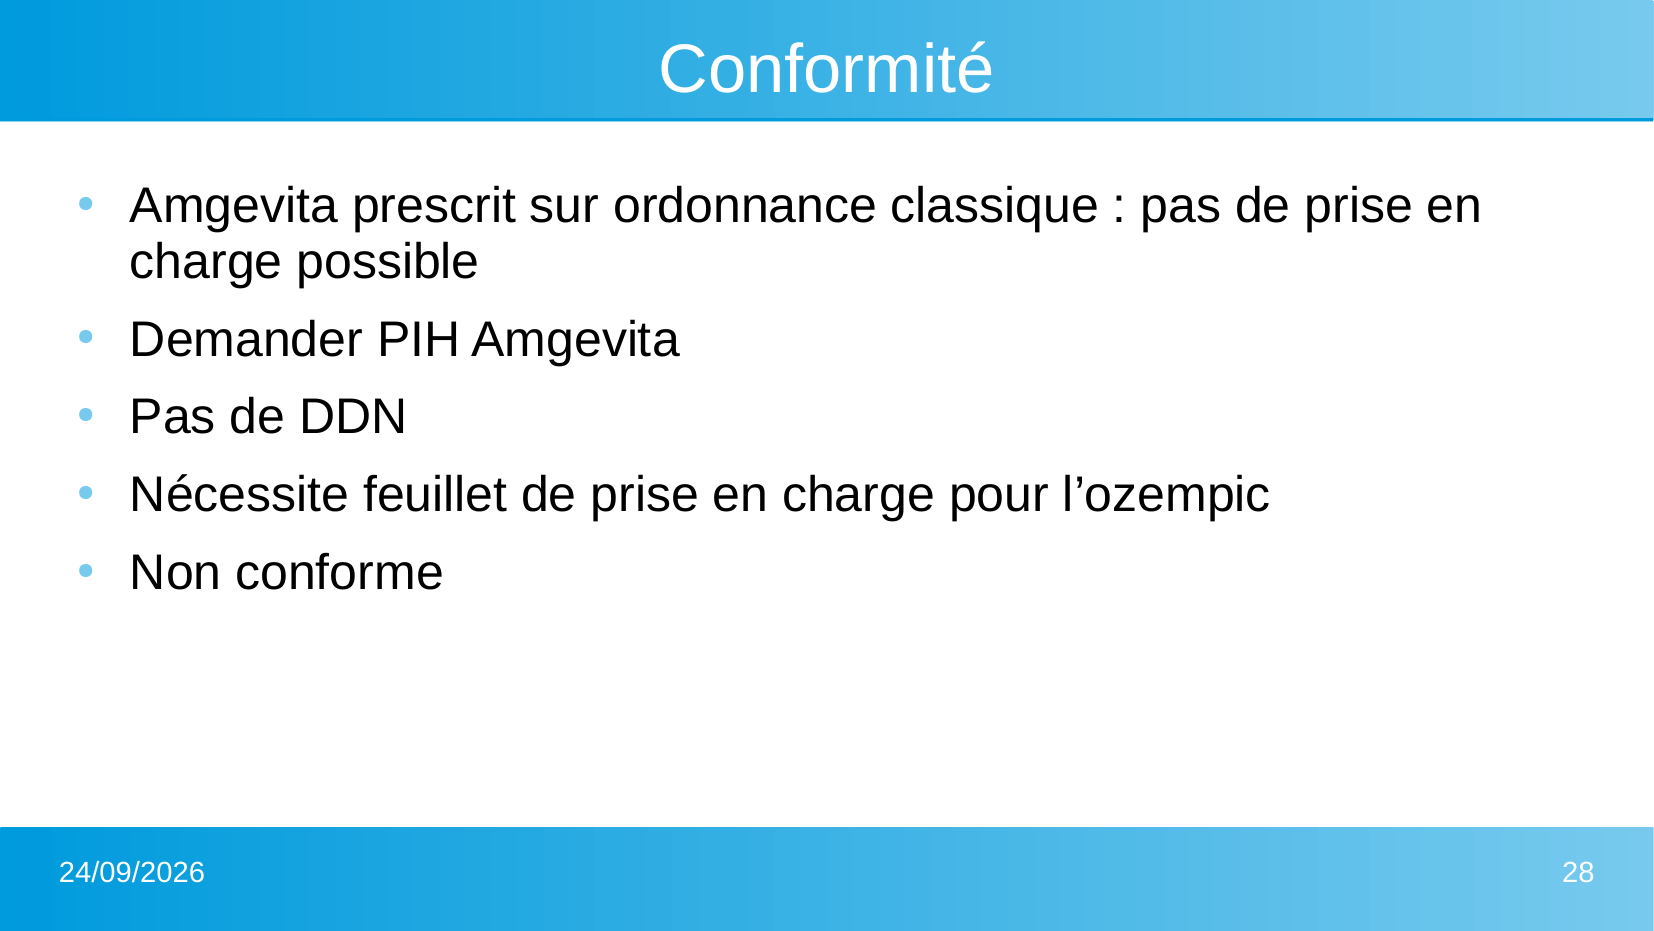

# Conformité
Amgevita prescrit sur ordonnance classique : pas de prise en charge possible
Demander PIH Amgevita
Pas de DDN
Nécessite feuillet de prise en charge pour l’ozempic
Non conforme
28